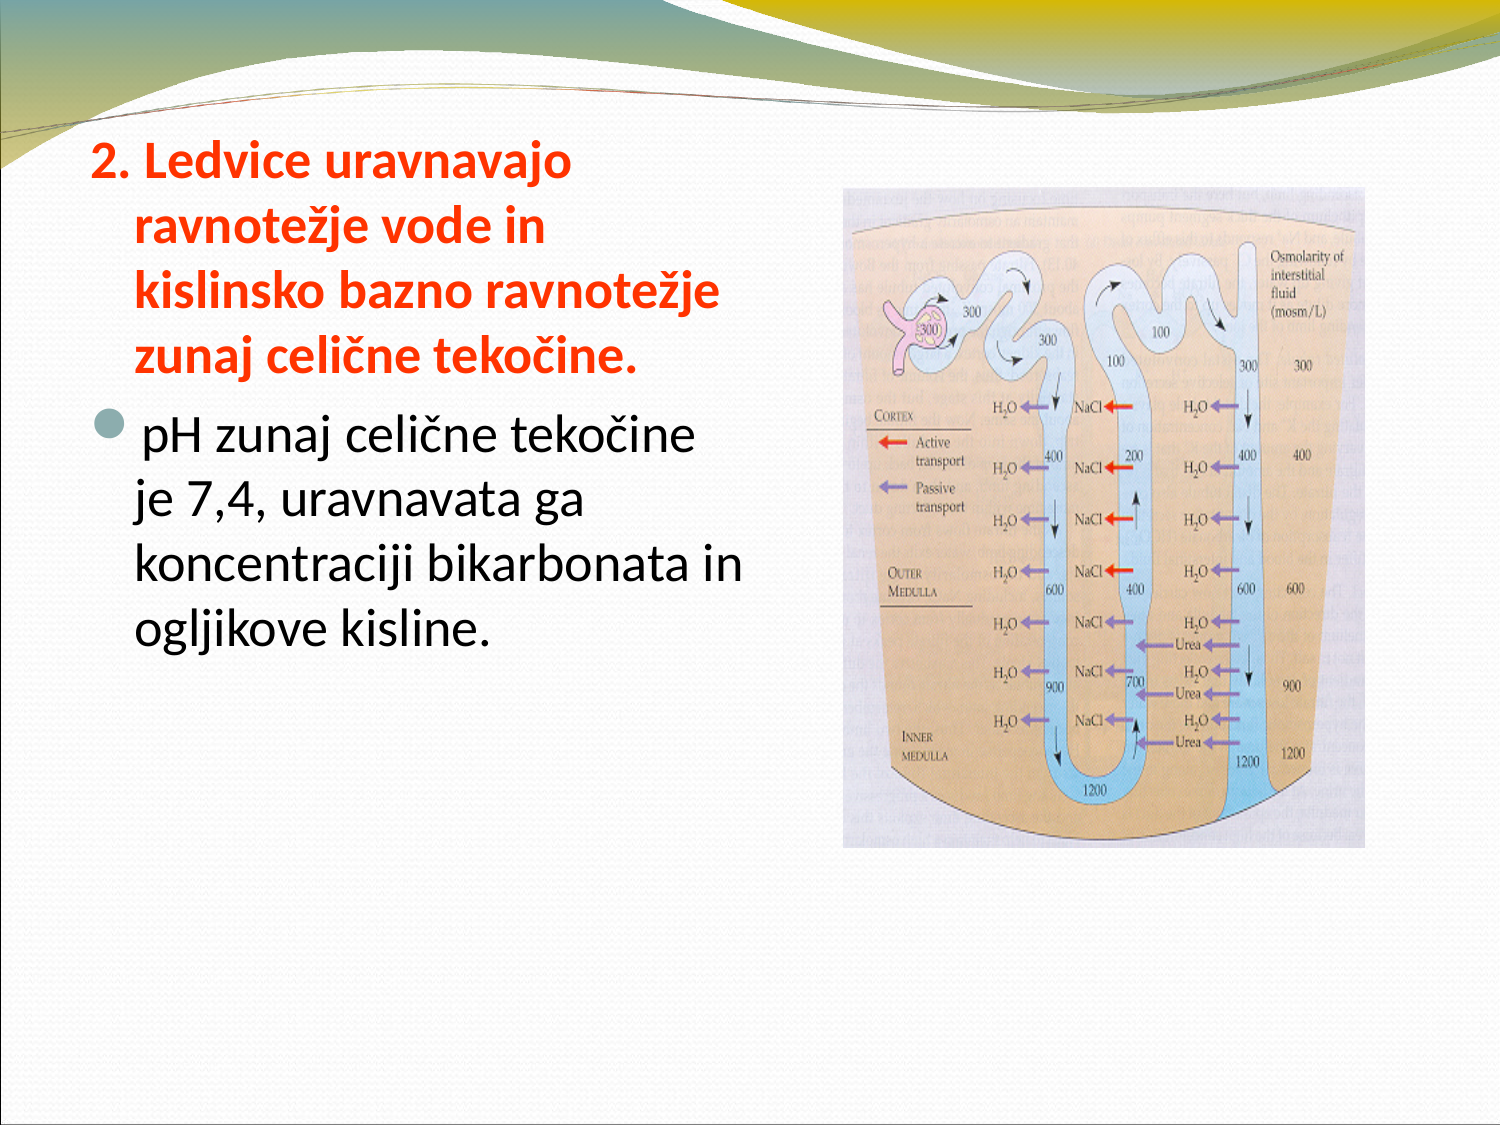

2. Ledvice uravnavajo ravnotežje vode in kislinsko bazno ravnotežje zunaj celične tekočine.
pH zunaj celične tekočine je 7,4, uravnavata ga koncentraciji bikarbonata in ogljikove kisline.